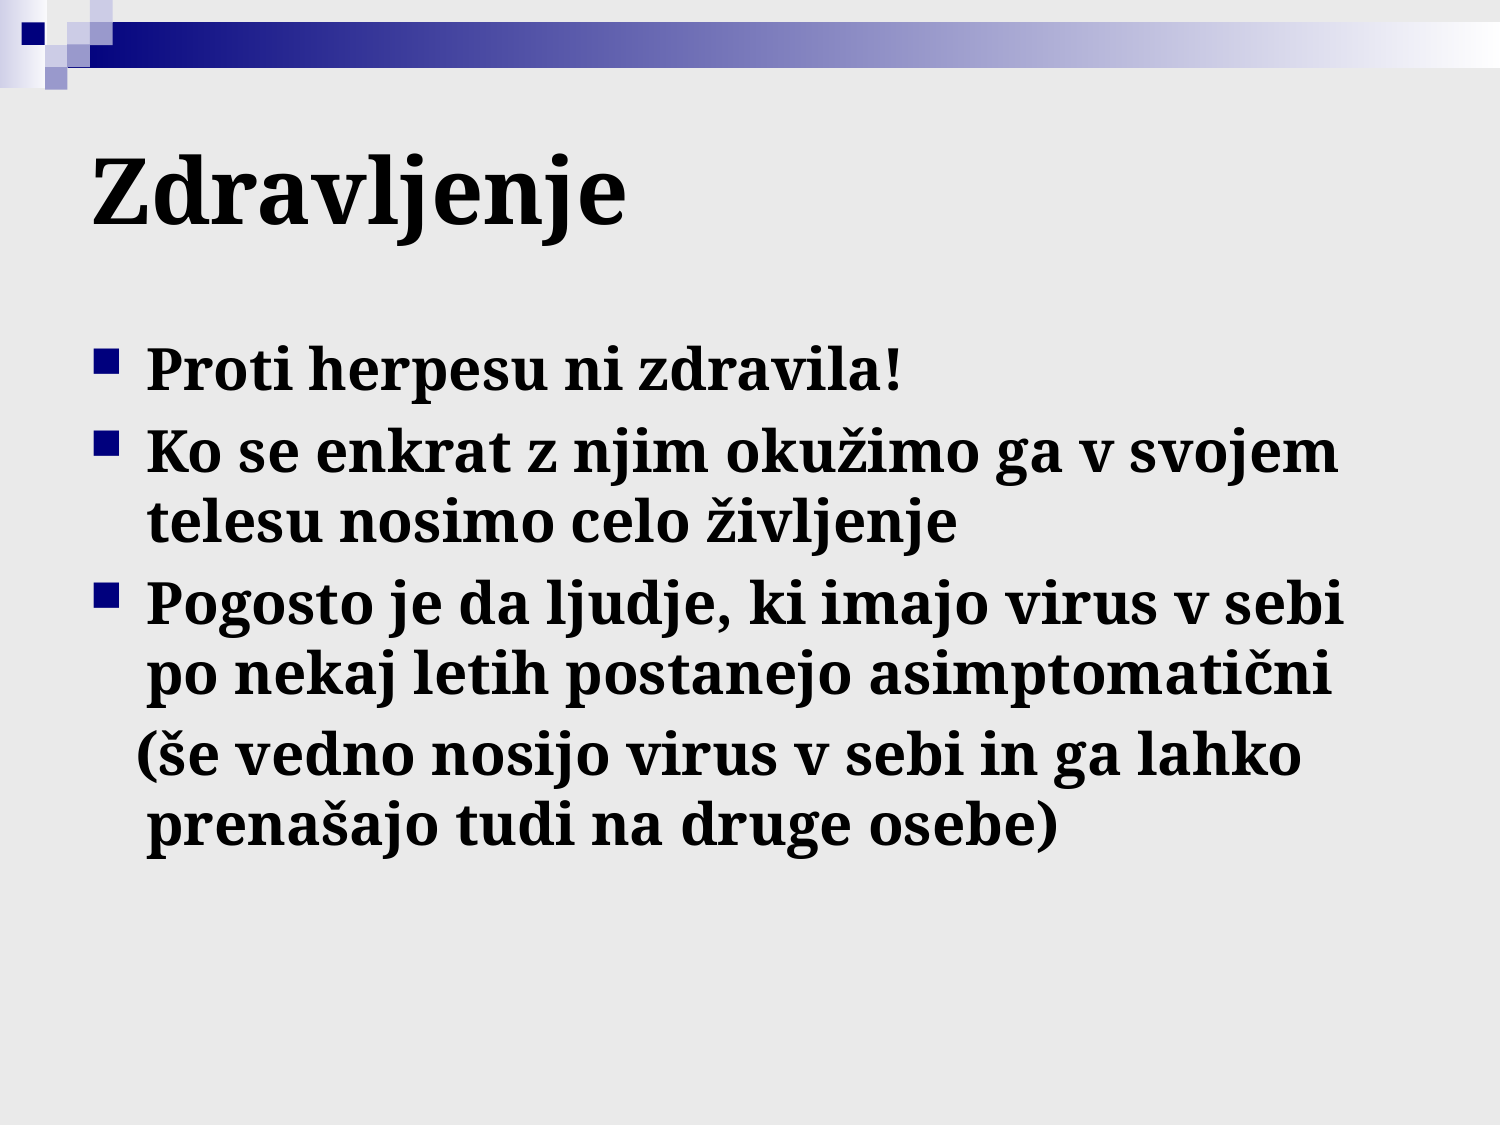

# Zdravljenje
Proti herpesu ni zdravila!
Ko se enkrat z njim okužimo ga v svojem telesu nosimo celo življenje
Pogosto je da ljudje, ki imajo virus v sebi po nekaj letih postanejo asimptomatični
 (še vedno nosijo virus v sebi in ga lahko prenašajo tudi na druge osebe)